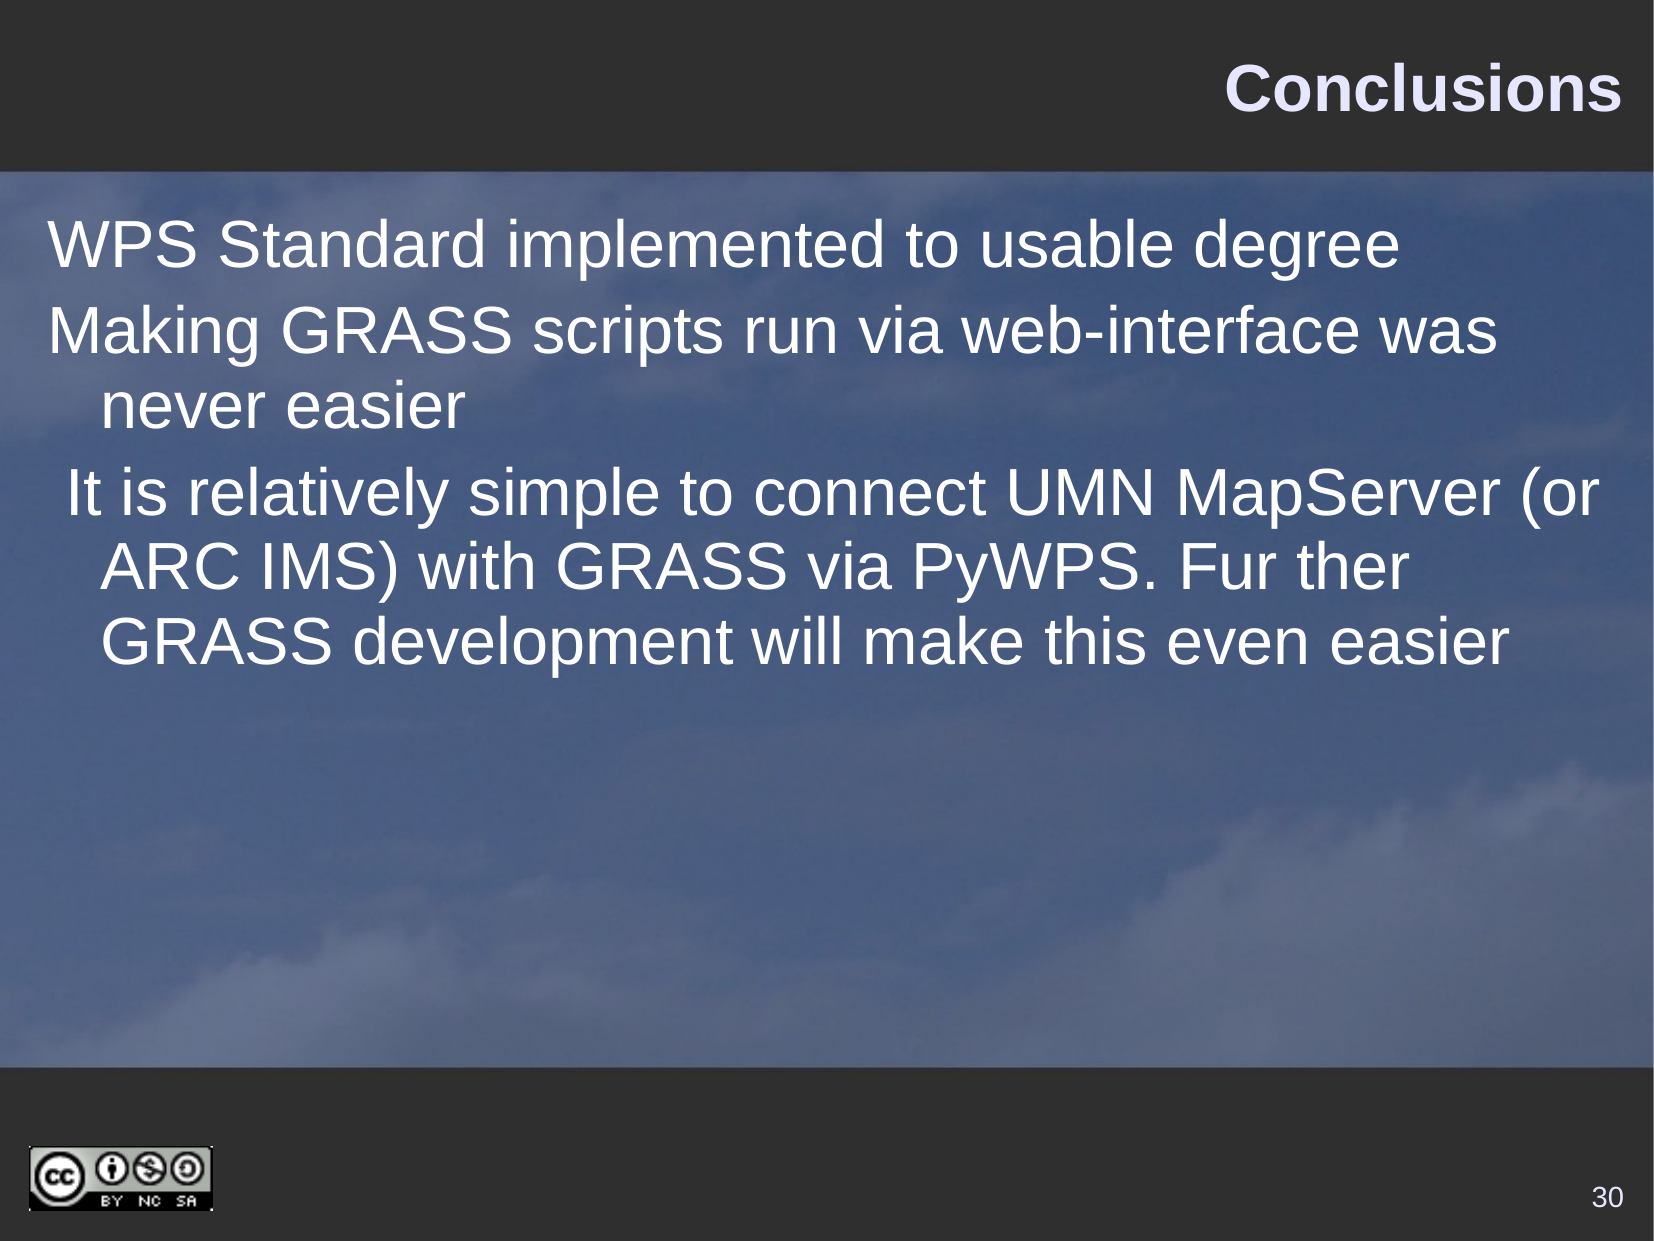

# Conclusions
WPS Standard implemented to usable degree
Making GRASS scripts run via web-interface was never easier
 It is relatively simple to connect UMN MapServer (or ARC IMS) with GRASS via PyWPS. Fur ther GRASS development will make this even easier
2006-06-01
30